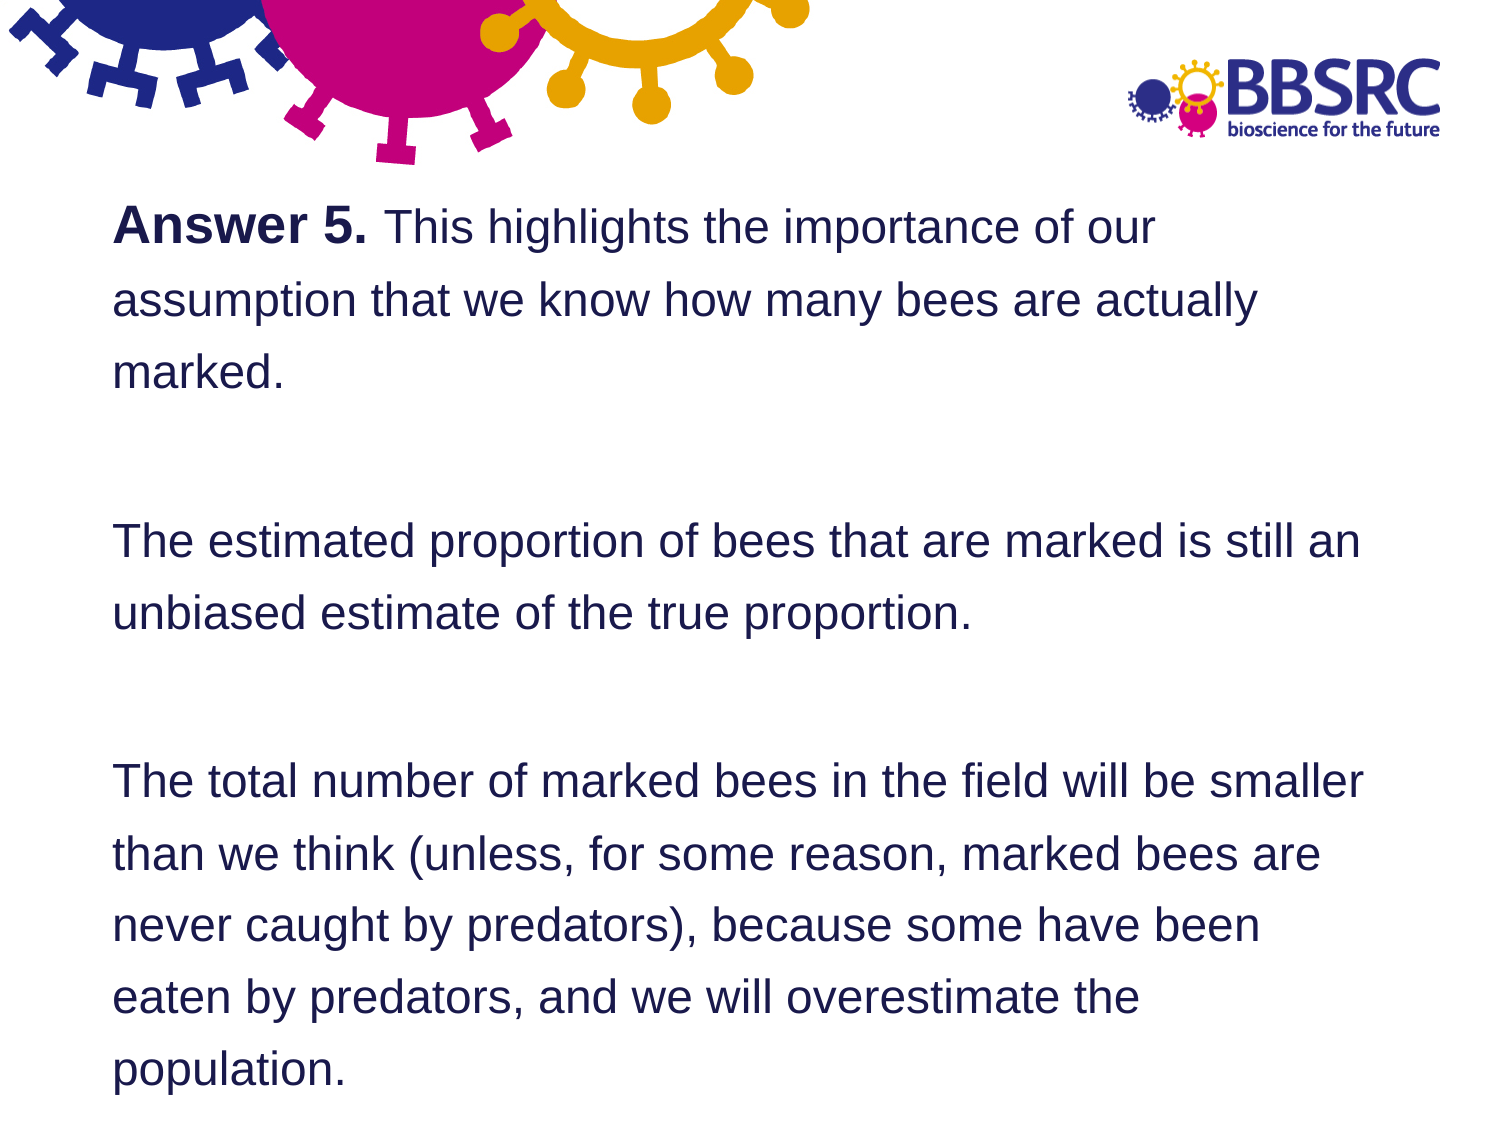

# Answer 5. This highlights the importance of our assumption that we know how many bees are actually marked.
The estimated proportion of bees that are marked is still an unbiased estimate of the true proportion.
The total number of marked bees in the field will be smaller than we think (unless, for some reason, marked bees are never caught by predators), because some have been eaten by predators, and we will overestimate the population.